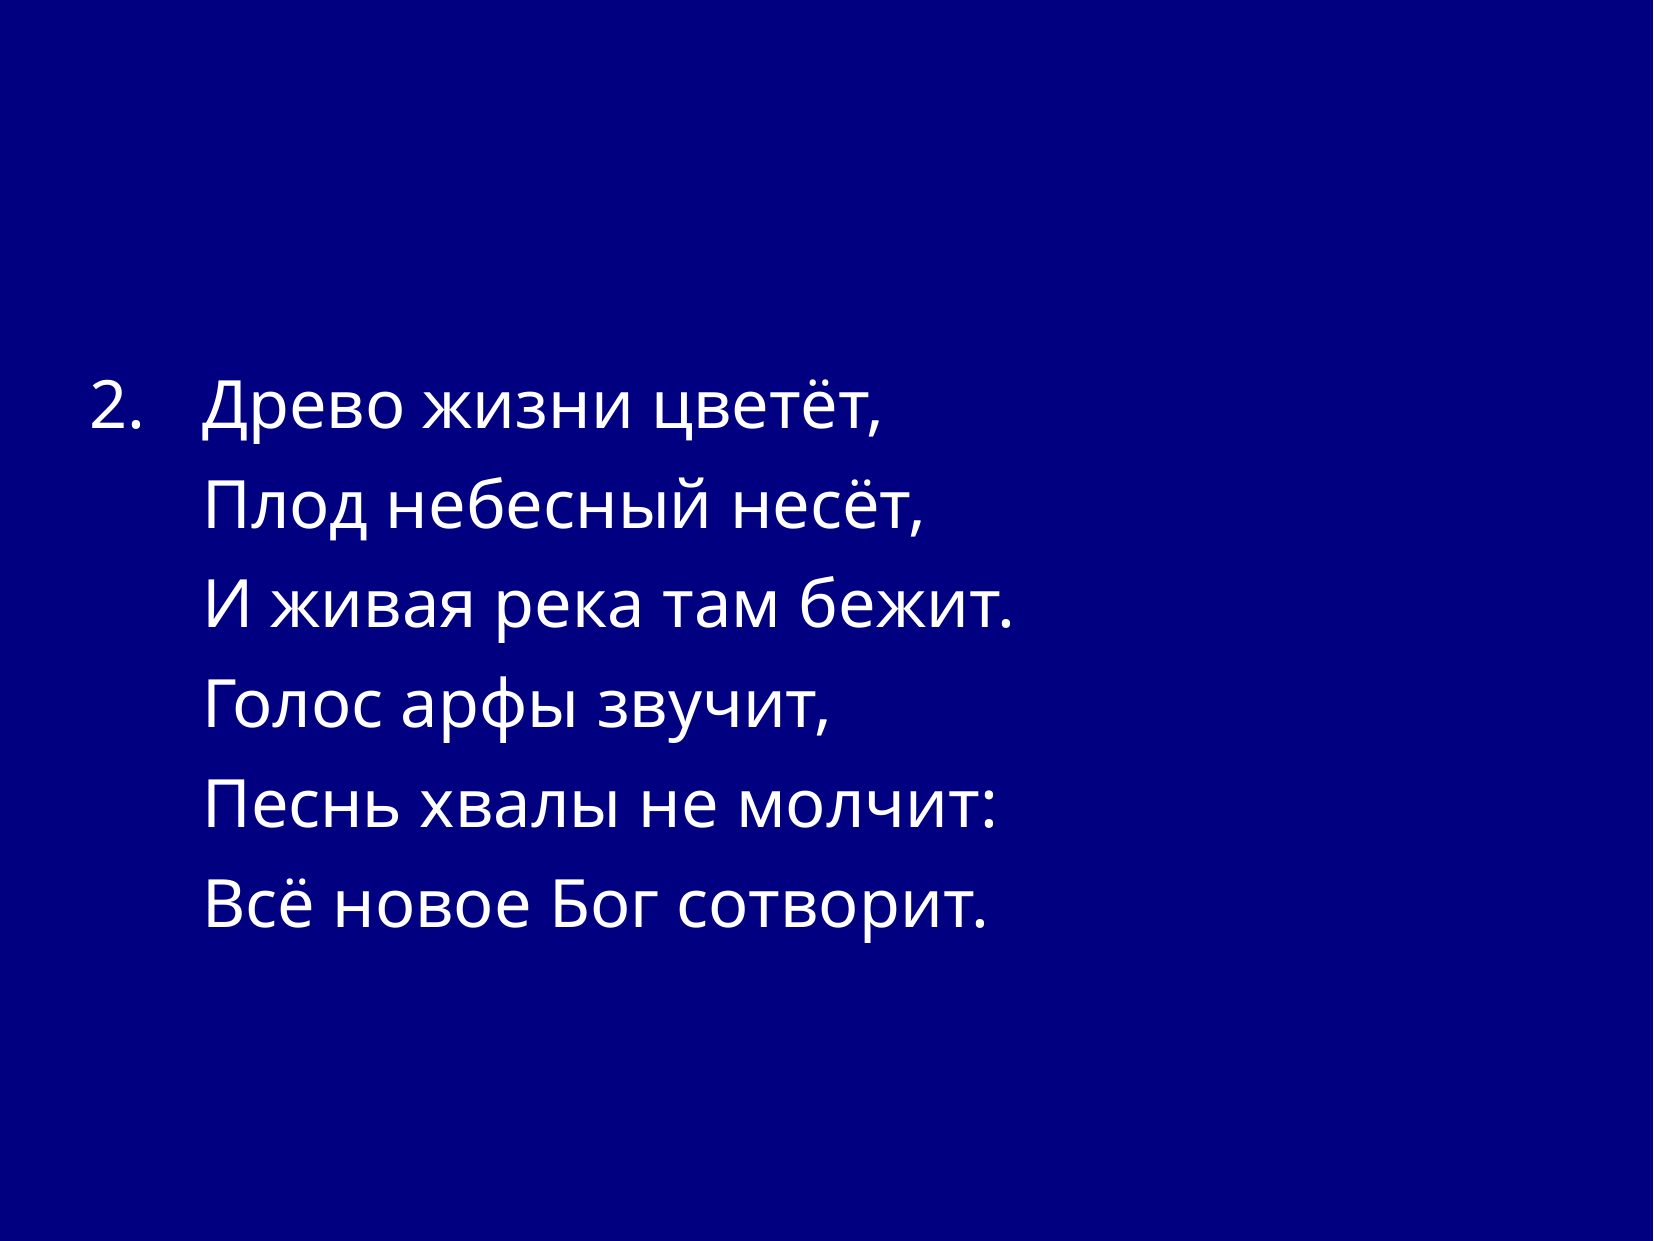

2.	Древо жизни цветёт,
	Плод небесный несёт,
	И живая река там бежит.
	Голос арфы звучит,
	Песнь хвалы не молчит:
	Всё новое Бог сотворит.